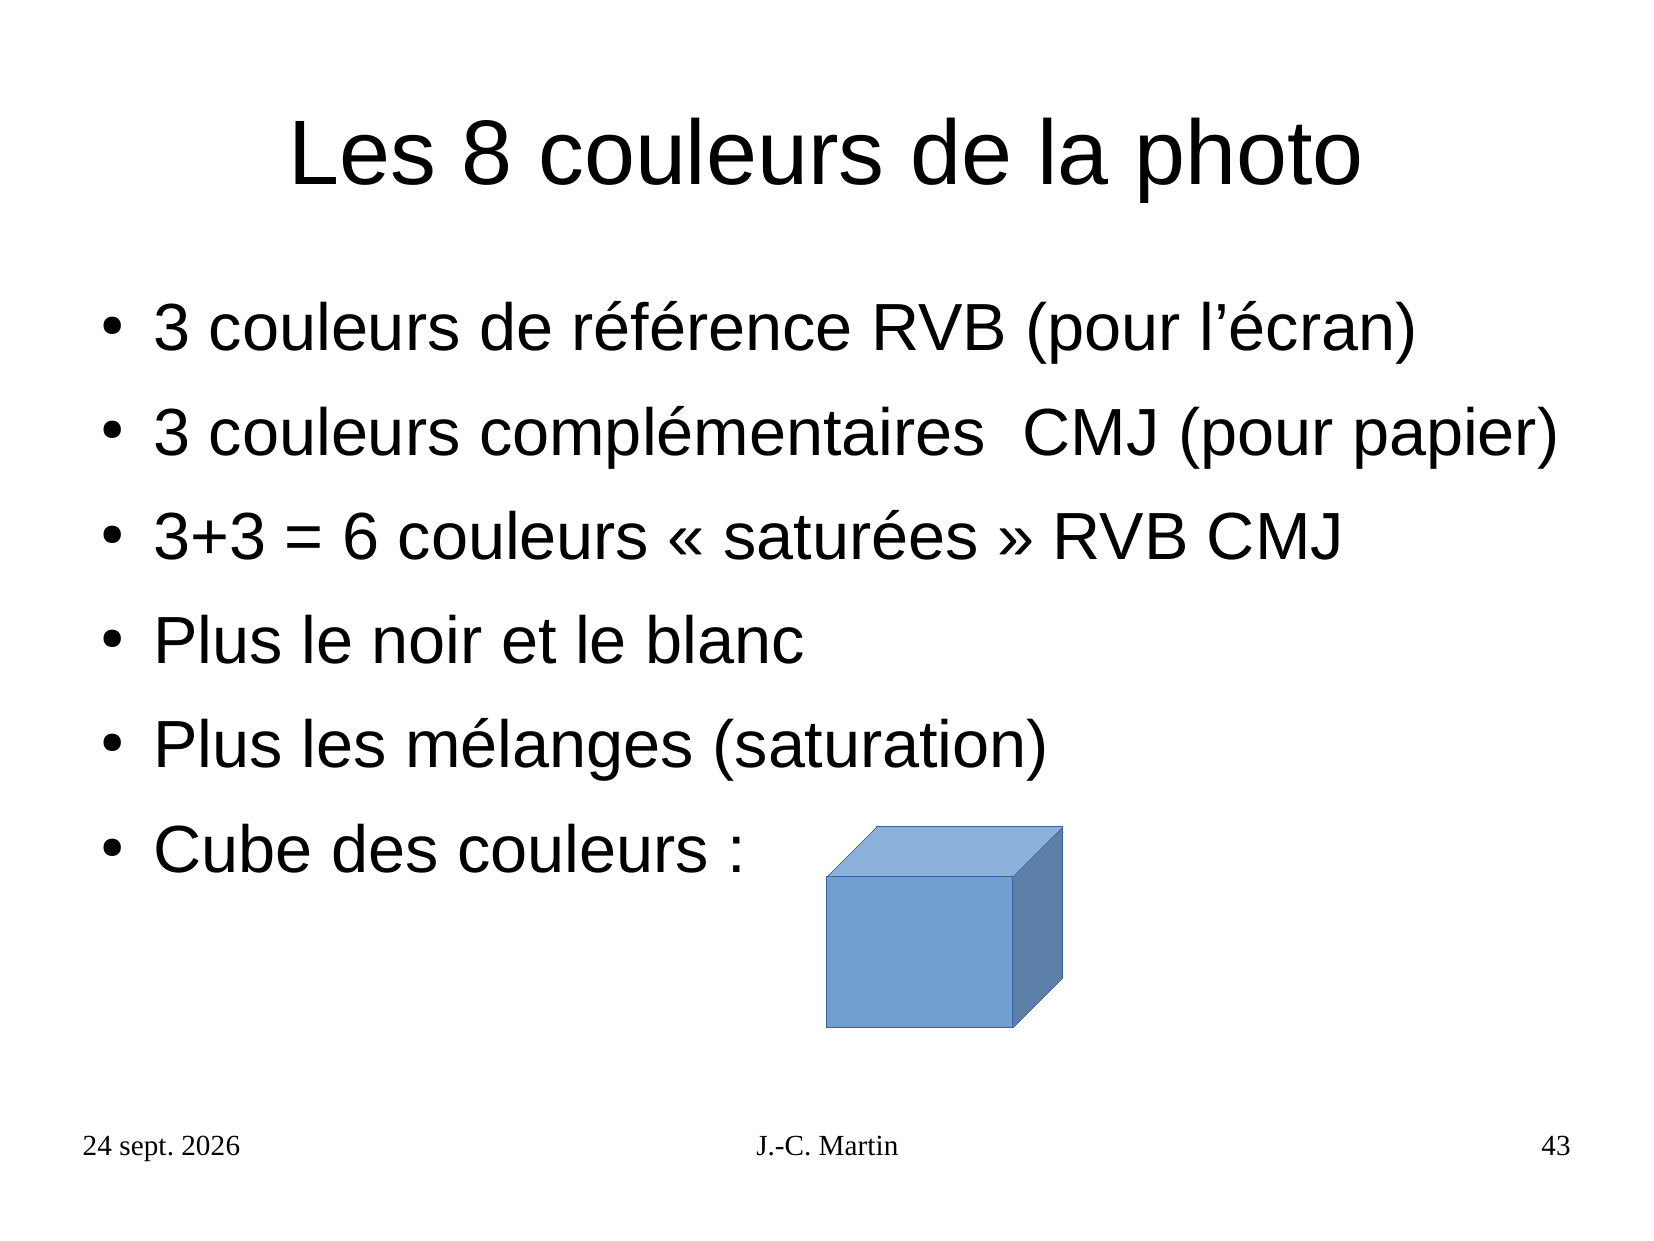

# Les 8 couleurs de la photo
3 couleurs de référence RVB (pour l’écran)
3 couleurs complémentaires CMJ (pour papier)
3+3 = 6 couleurs « saturées » RVB CMJ
Plus le noir et le blanc
Plus les mélanges (saturation)
Cube des couleurs :
J.-C. Martin
43